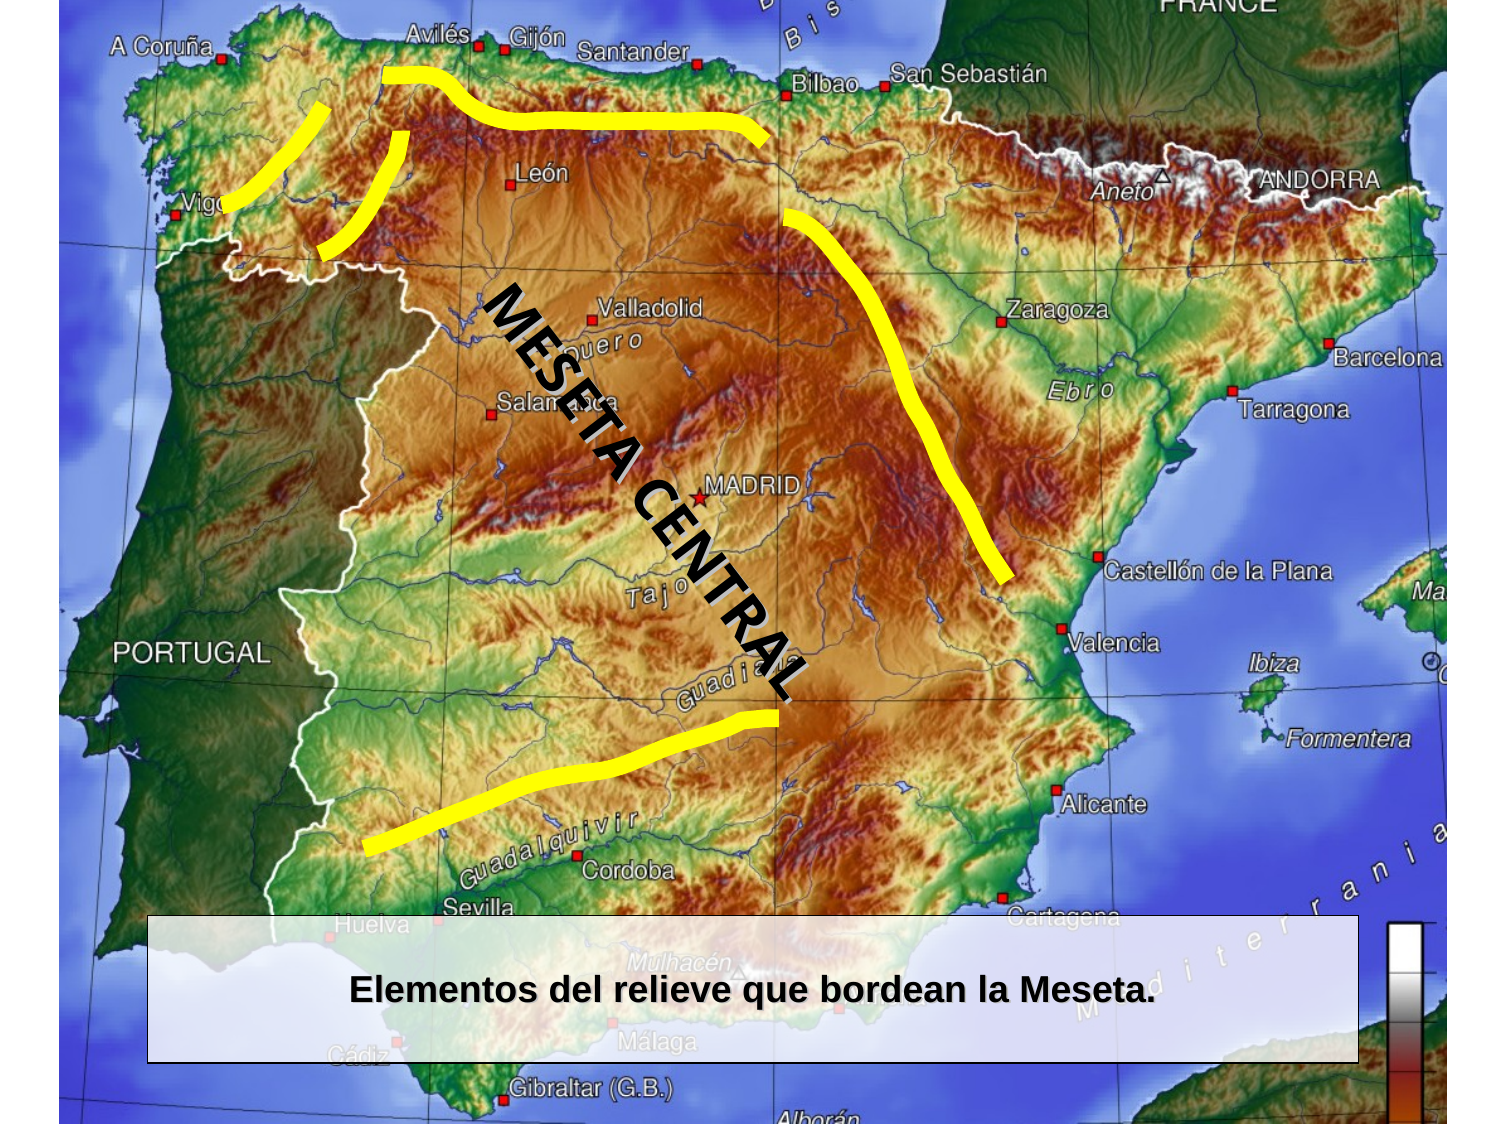

MESETA CENTRAL
Elementos del relieve que bordean la Meseta.